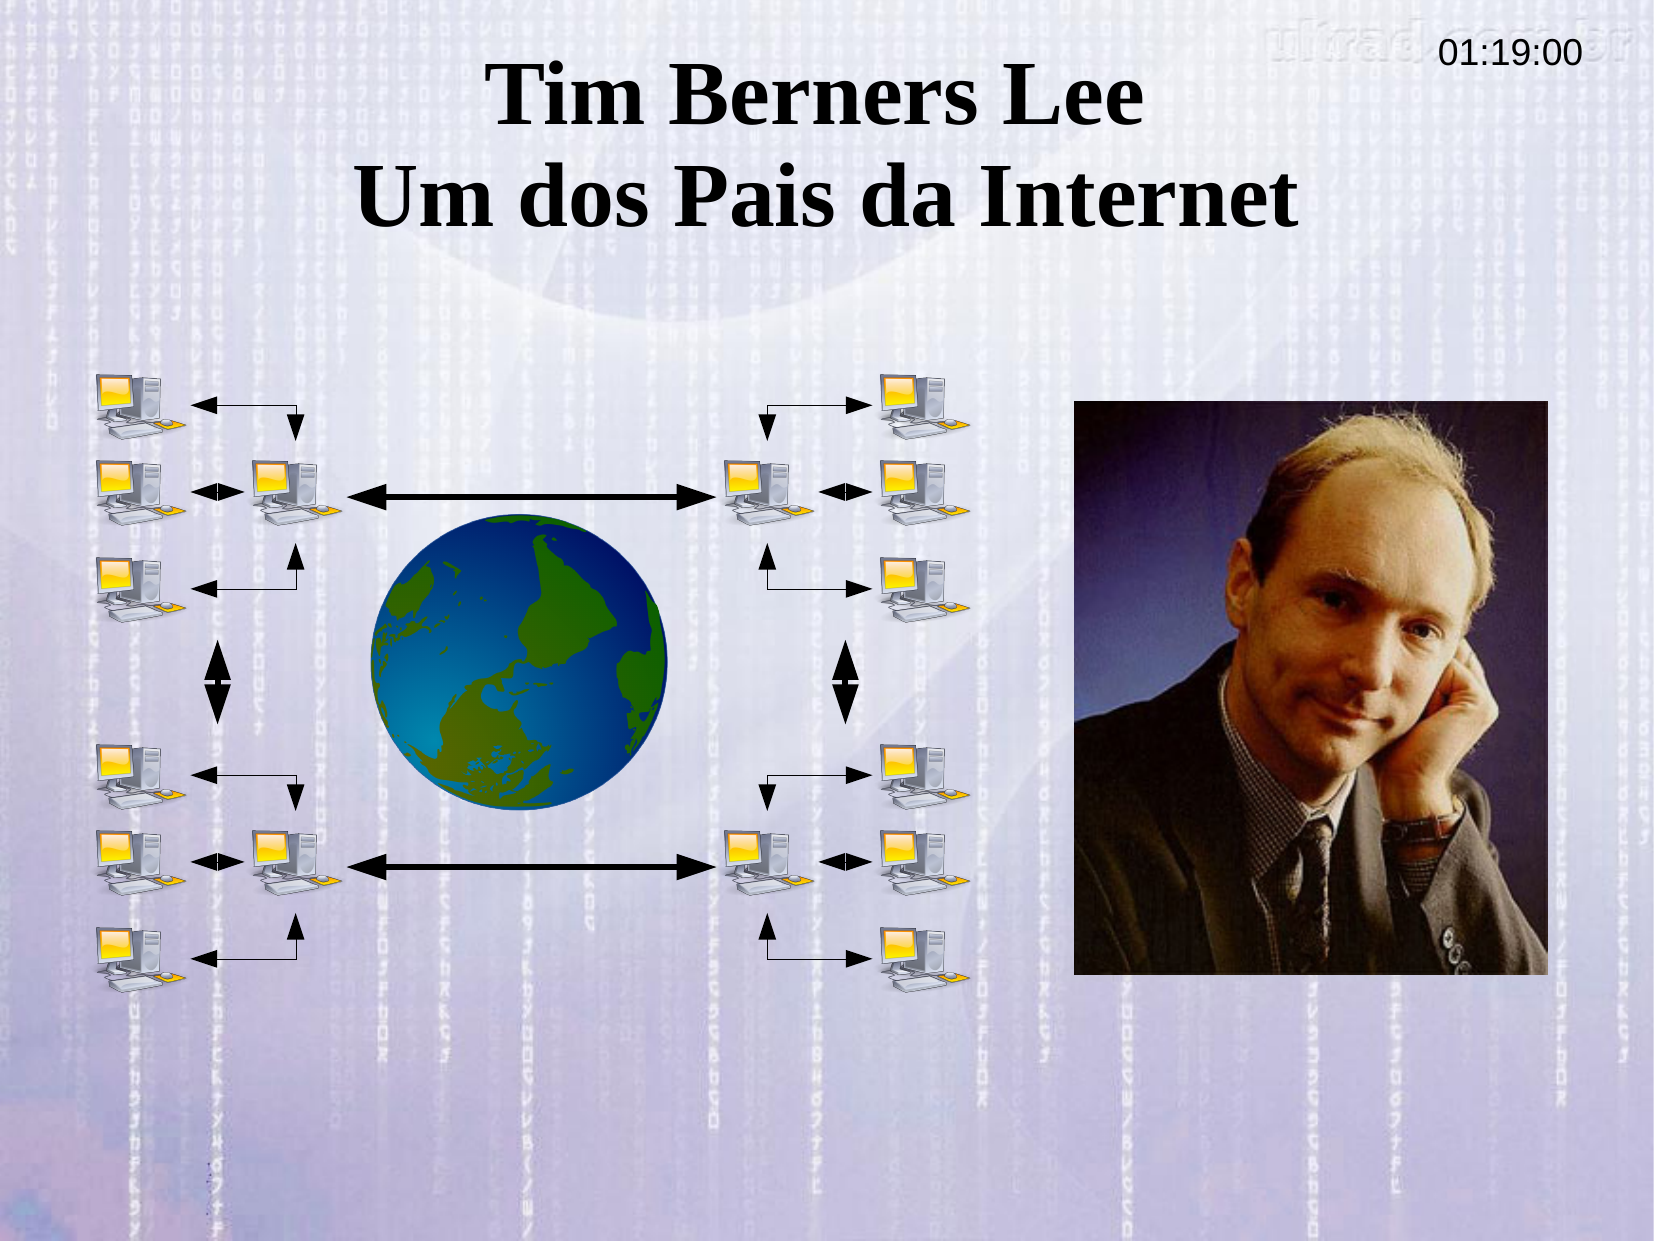

03:29:15
Tim Berners Lee
Um dos Pais da Internet